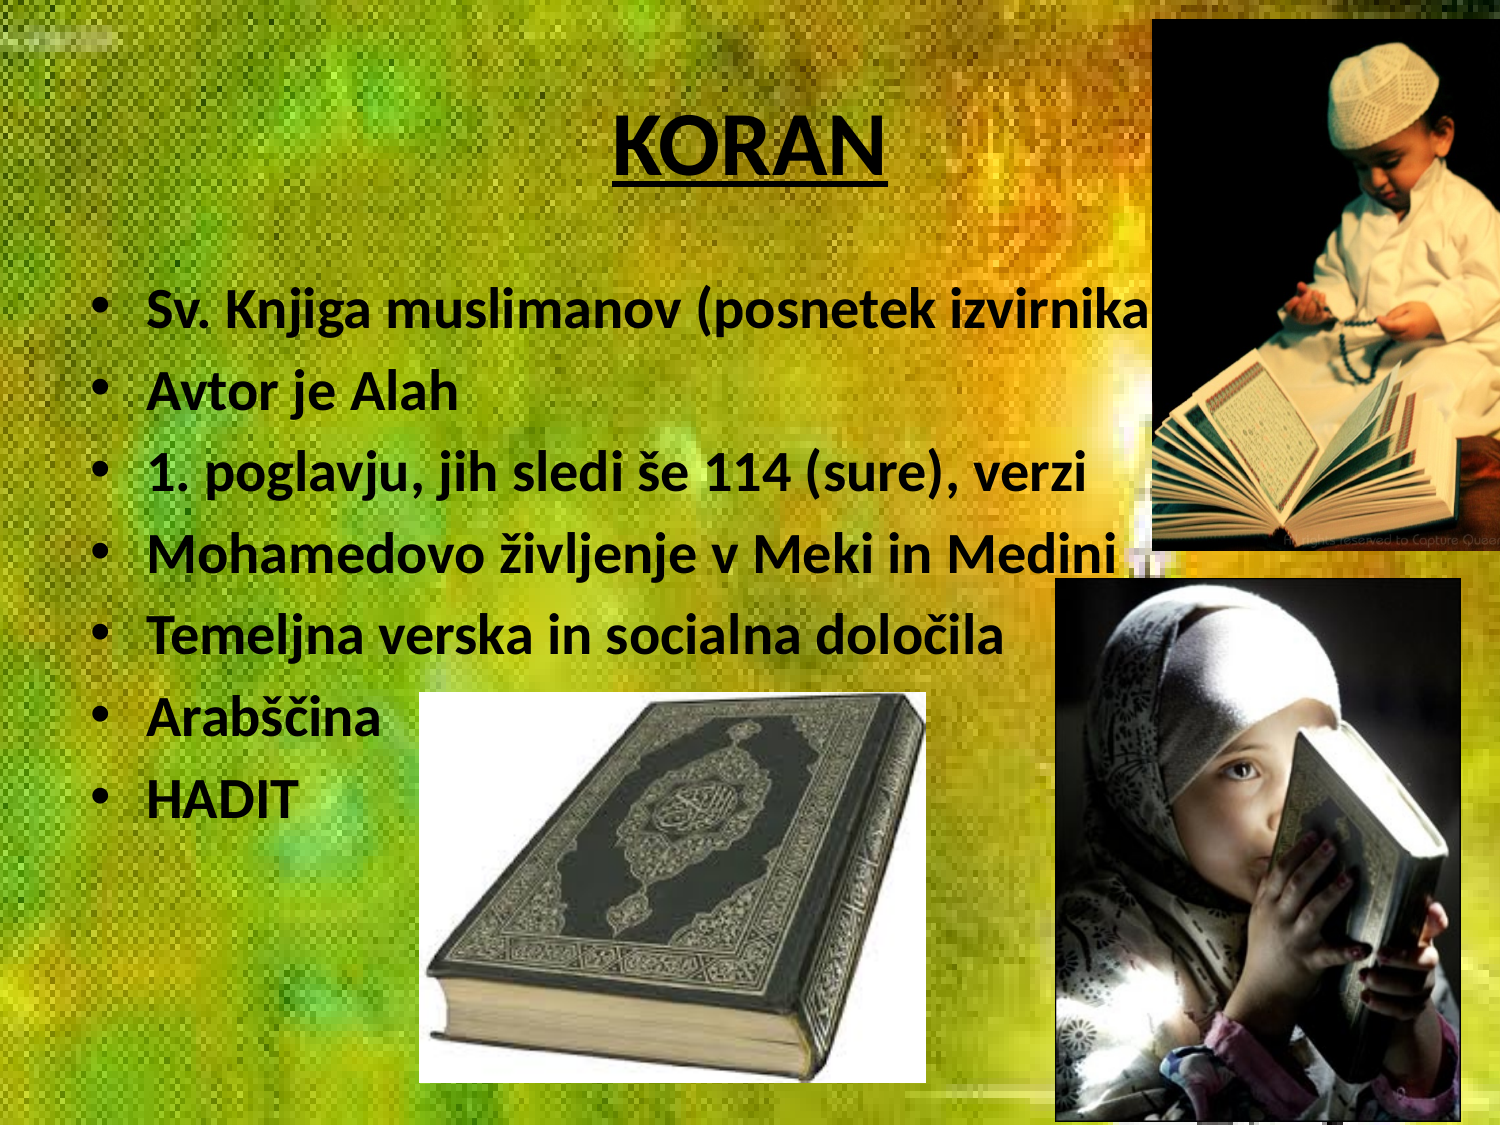

# KORAN
Sv. Knjiga muslimanov (posnetek izvirnika)
Avtor je Alah
1. poglavju, jih sledi še 114 (sure), verzi
Mohamedovo življenje v Meki in Medini
Temeljna verska in socialna določila
Arabščina
HADIT